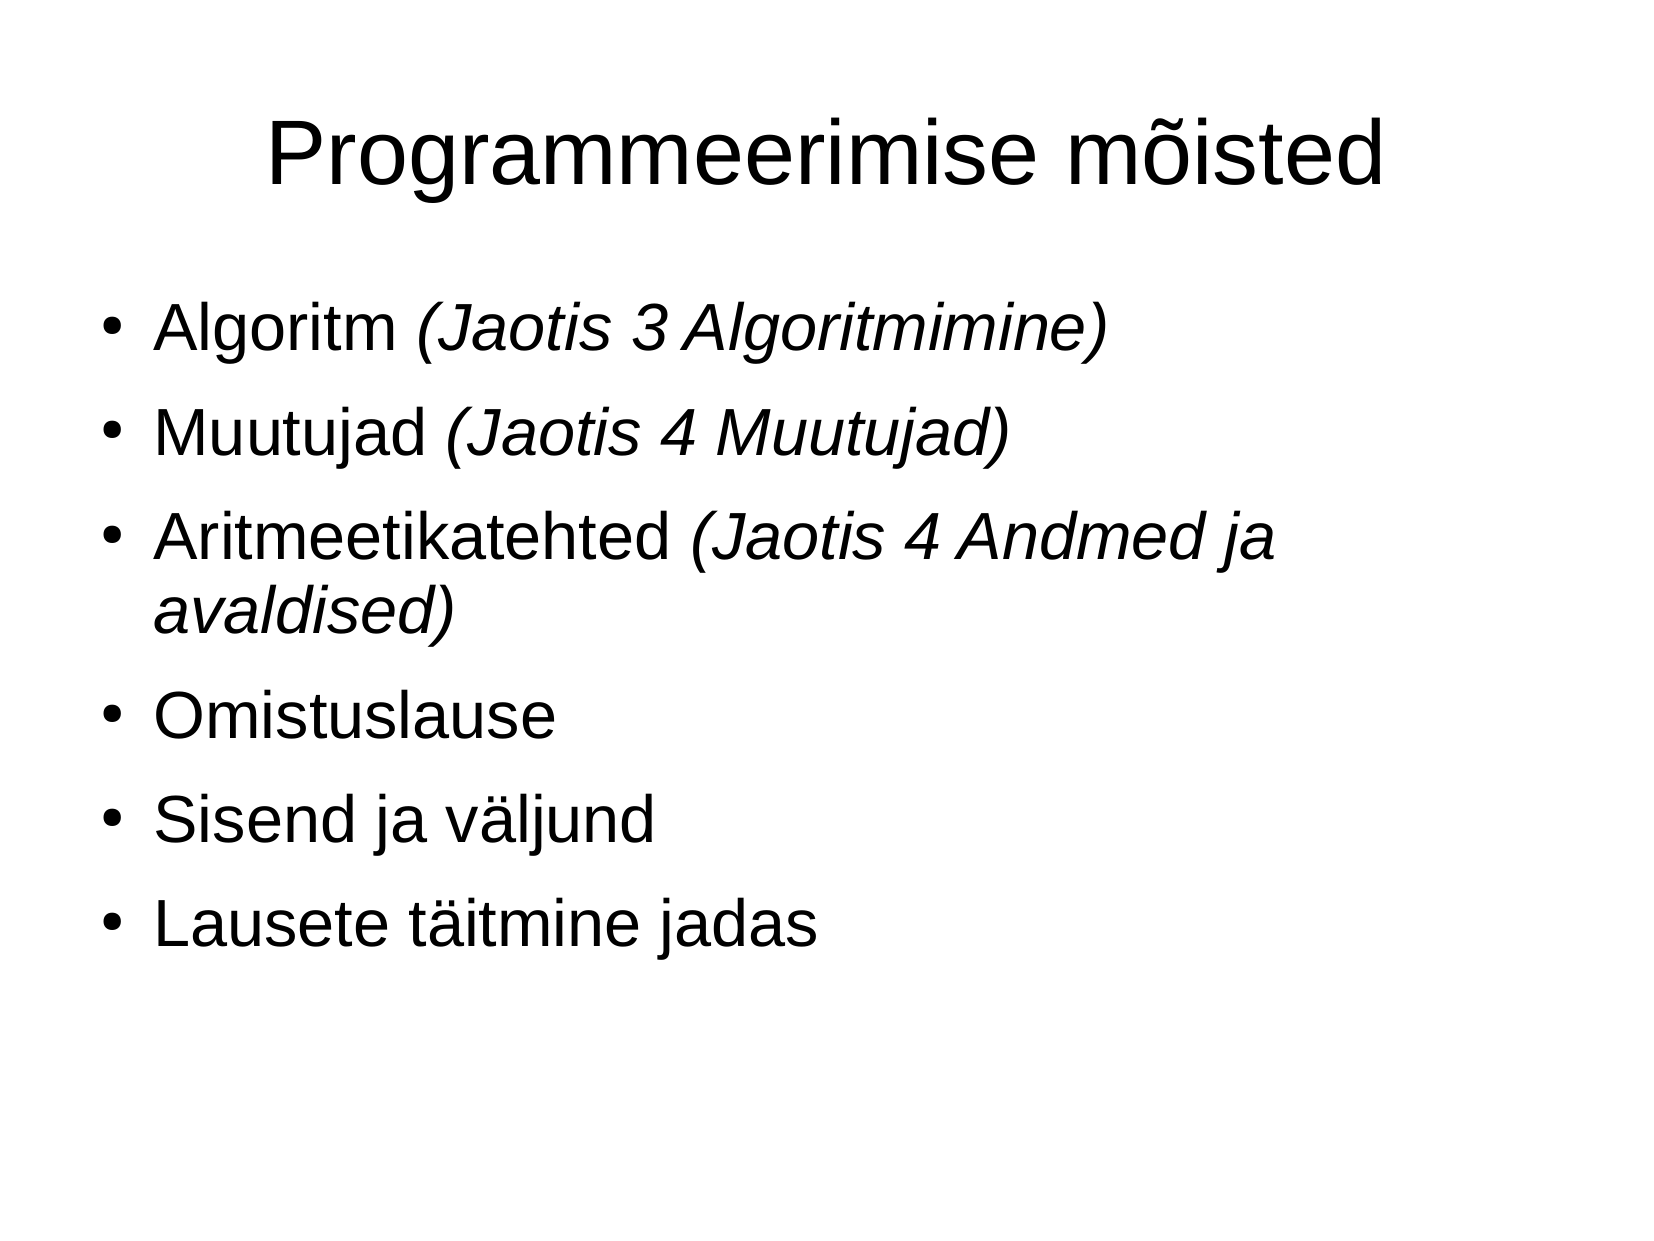

# Programmeerimise mõisted
Algoritm (Jaotis 3 Algoritmimine)
Muutujad (Jaotis 4 Muutujad)
Aritmeetikatehted (Jaotis 4 Andmed ja avaldised)
Omistuslause
Sisend ja väljund
Lausete täitmine jadas